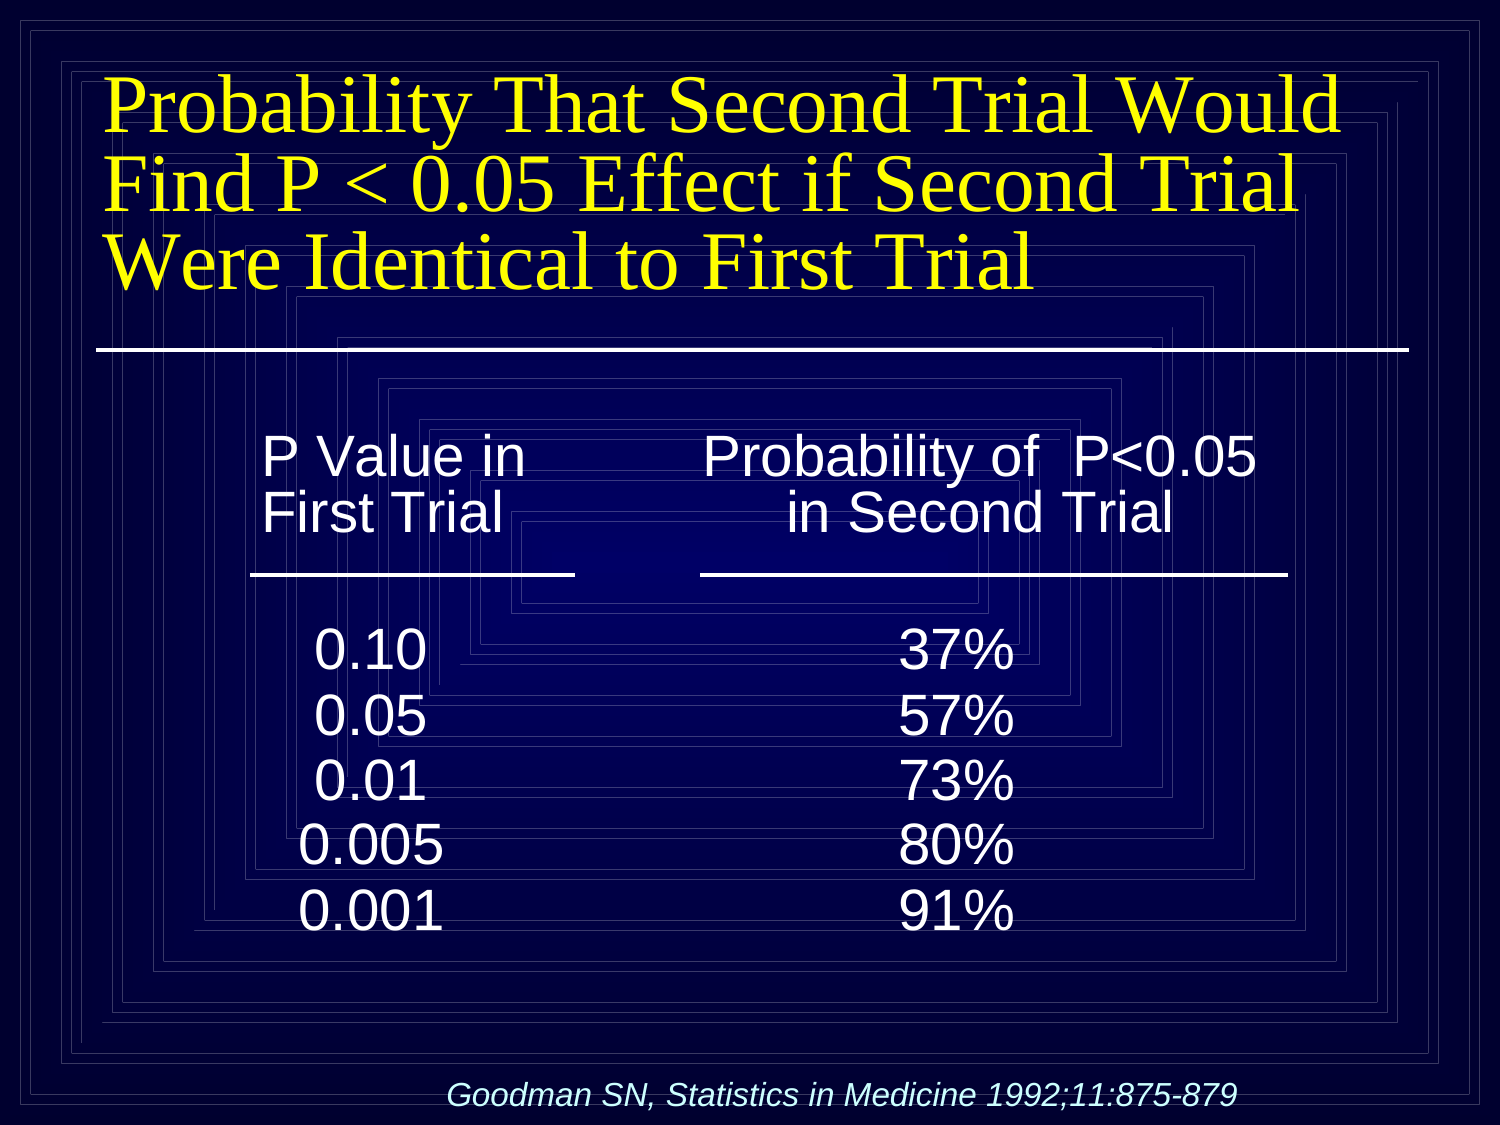

Probability That Second Trial Would Find P < 0.05 Effect if Second Trial Were Identical to First Trial
P Value in
First Trial
Probability of P<0.05
in Second Trial
 0.10		 		37%
 0.05		 		57%
 0.01		 		73%
0.005	 	 		80%
0.001	 	 		91%
Goodman SN, Statistics in Medicine 1992;11:875-879